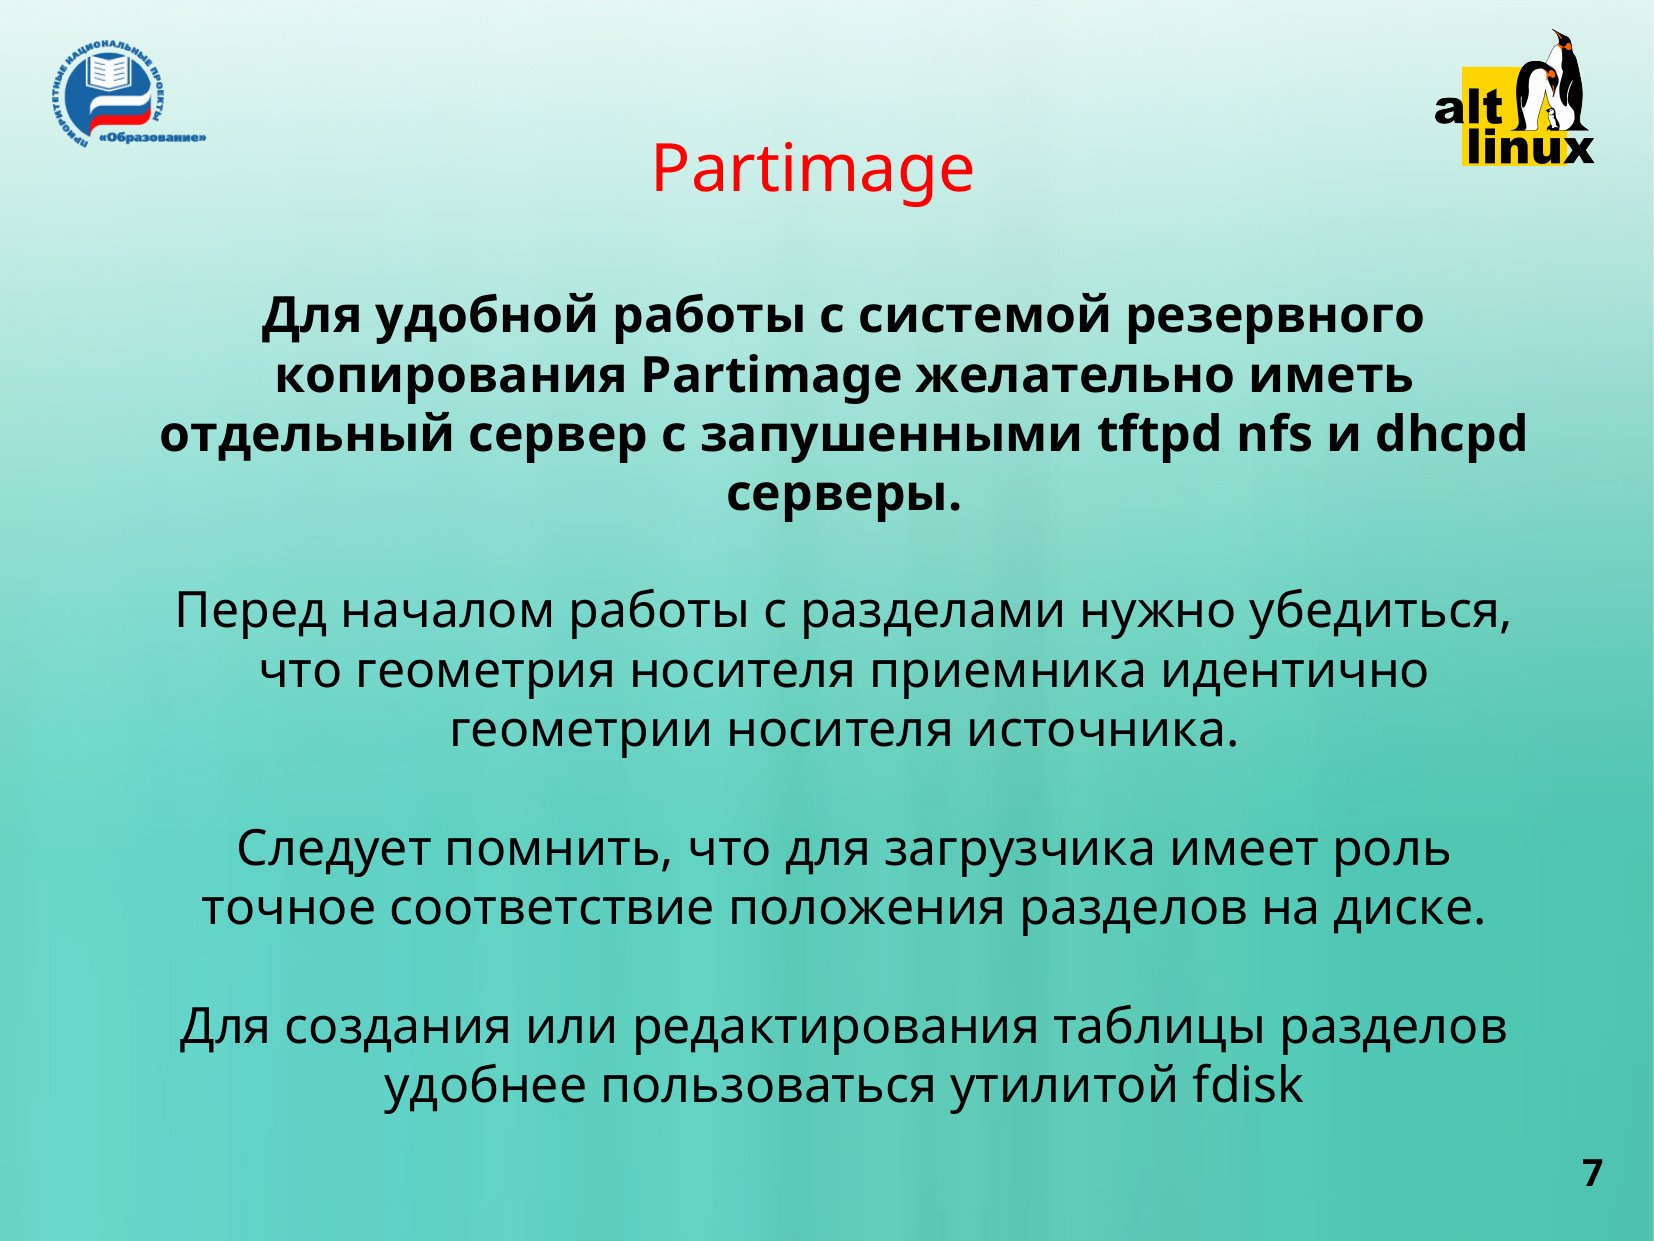

# Partimage
Для удобной работы с системой резервного копирования Partimage желательно иметь отдельный сервер с запушенными tftpd nfs и dhcpd серверы.
Перед началом работы с разделами нужно убедиться, что геометрия носителя приемника идентично геометрии носителя источника.
Следует помнить, что для загрузчика имеет роль точное соответствие положения разделов на диске.
Для создания или редактирования таблицы разделов удобнее пользоваться утилитой fdisk